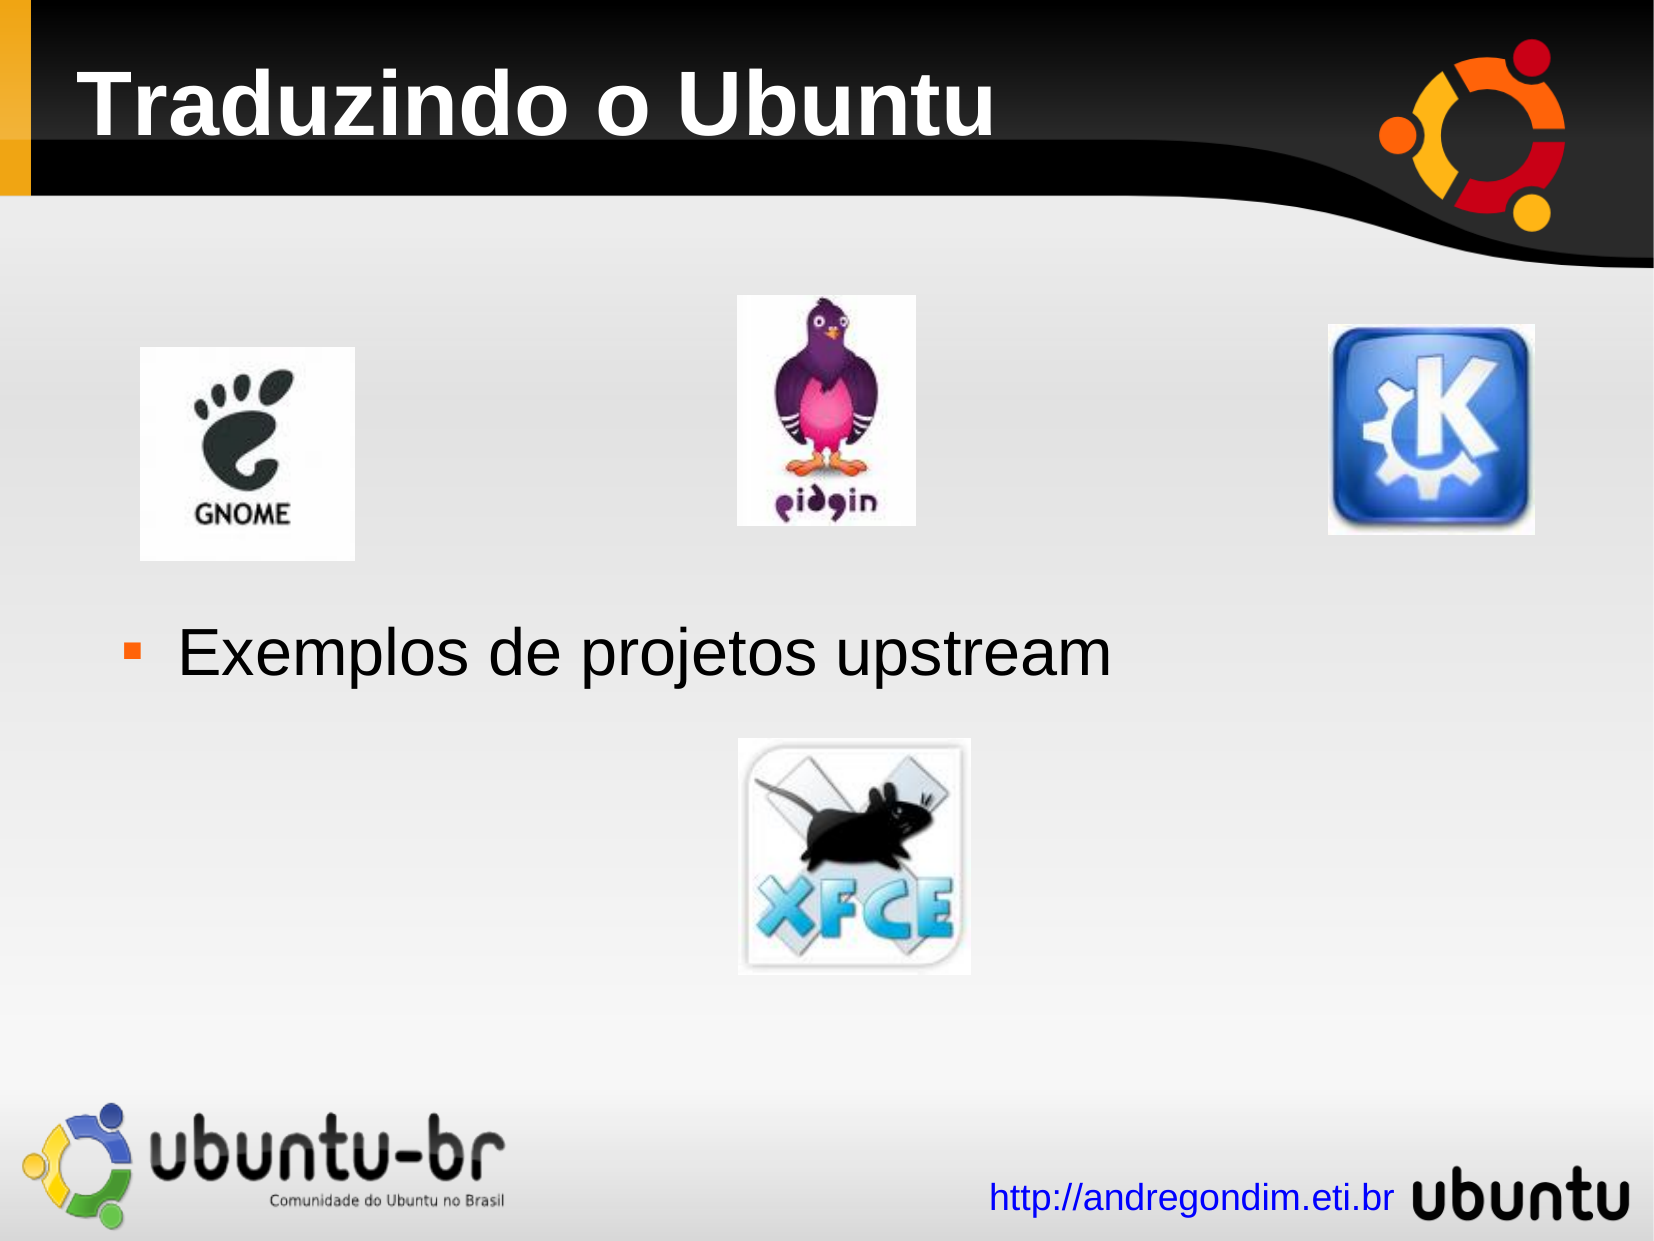

# Traduzindo o Ubuntu
Exemplos de projetos upstream